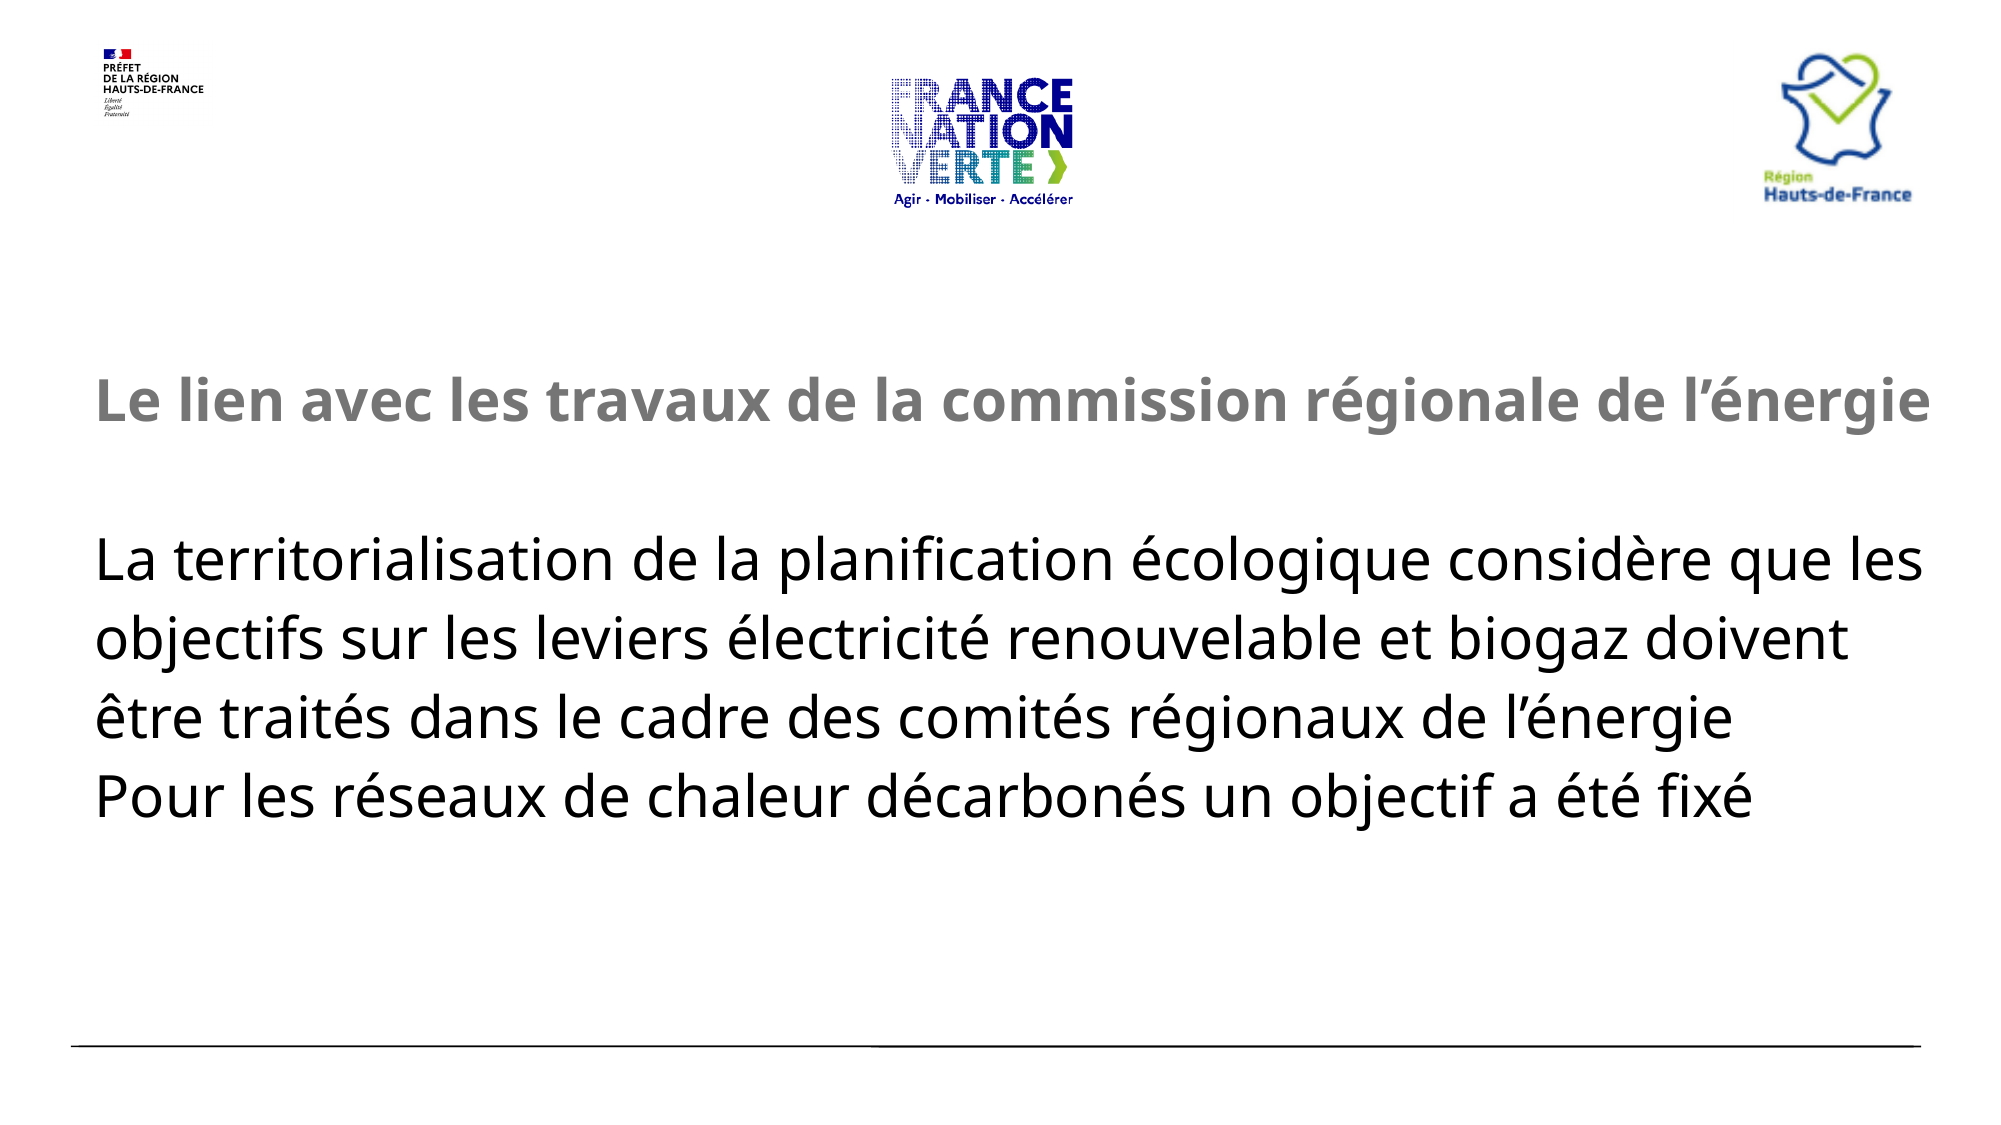

# Le lien avec les travaux de la commission régionale de l’énergie La territorialisation de la planification écologique considère que les objectifs sur les leviers électricité renouvelable et biogaz doivent être traités dans le cadre des comités régionaux de l’énergie Pour les réseaux de chaleur décarbonés un objectif a été fixé